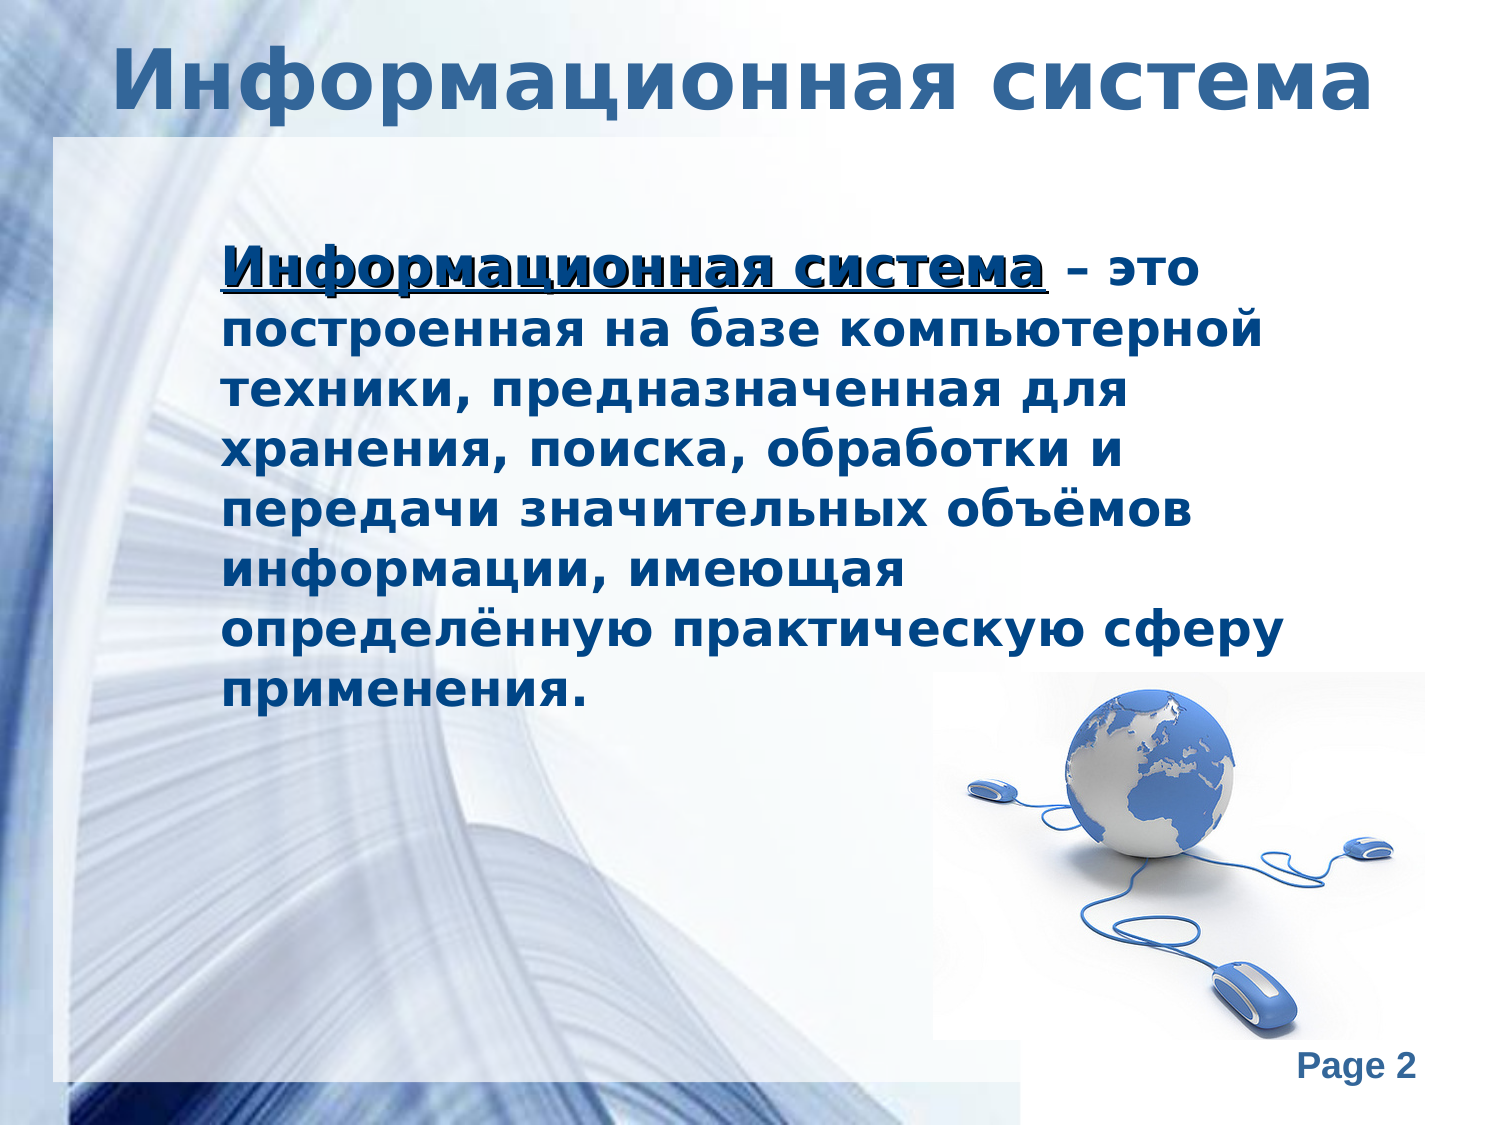

Информационная система
Информационная система – это построенная на базе компьютерной техники, предназначенная для хранения, поиска, обработки и передачи значительных объёмов информации, имеющая определённую практическую сферу применения.